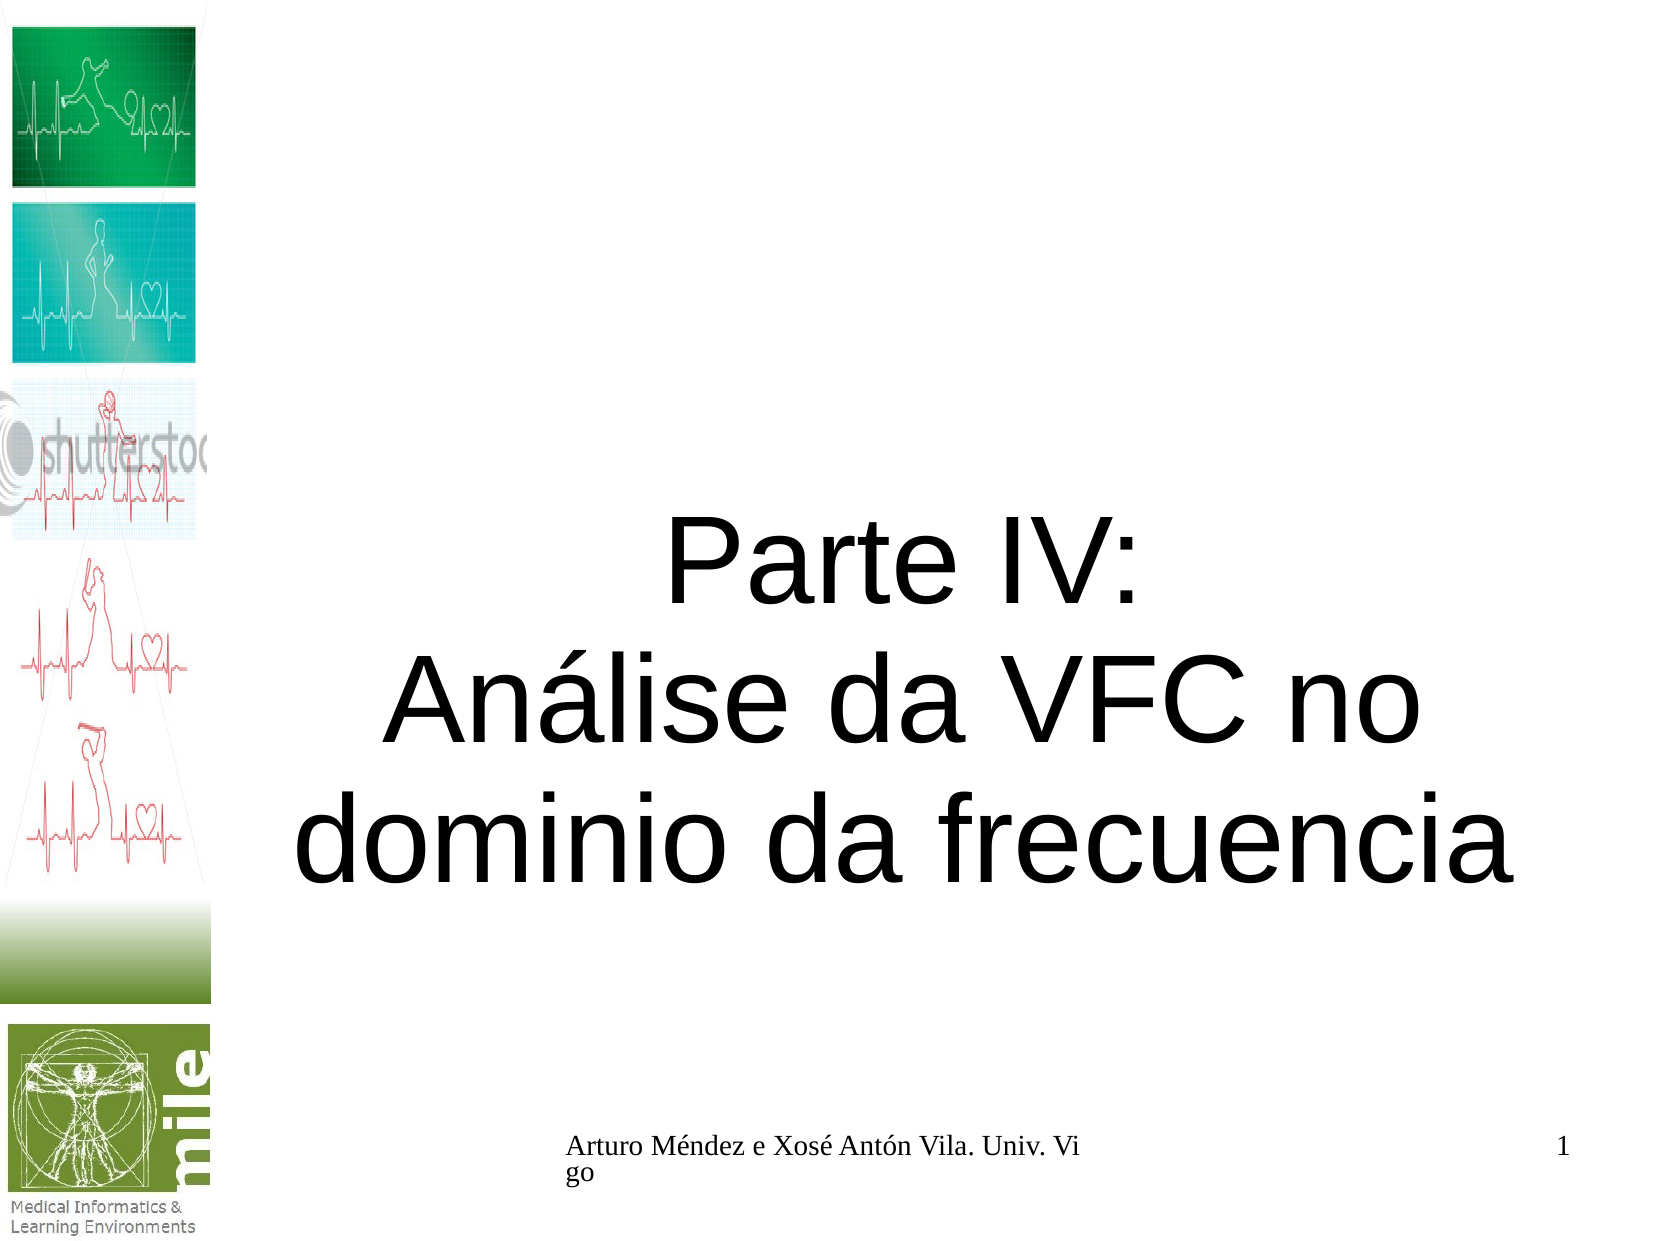

# Parte IV:
Análise da VFC no dominio da frecuencia
Arturo Méndez e Xosé Antón Vila. Univ. Vigo
1